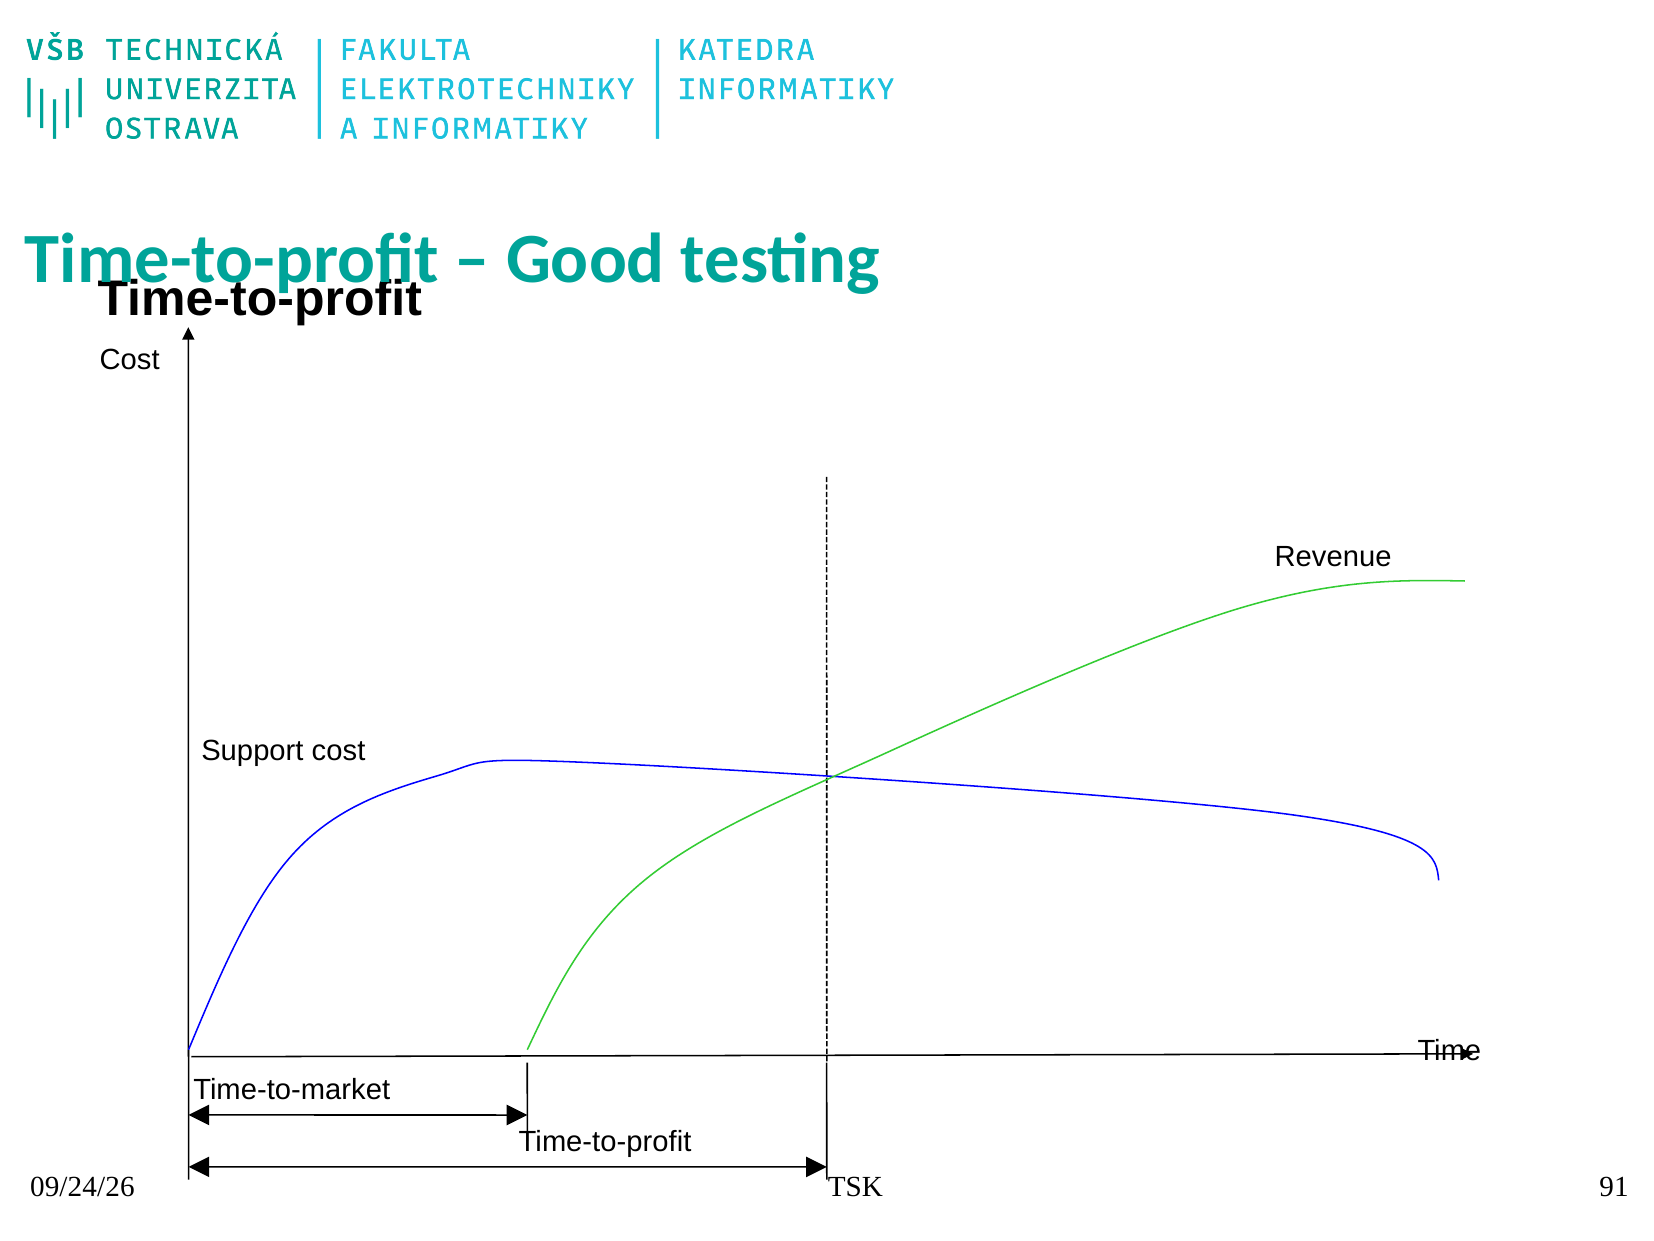

# Time-to-profit – Good testing
Time-to-profit
Cost
Revenue
Support cost
Time
Time-to-market
Time-to-profit
TSK
91